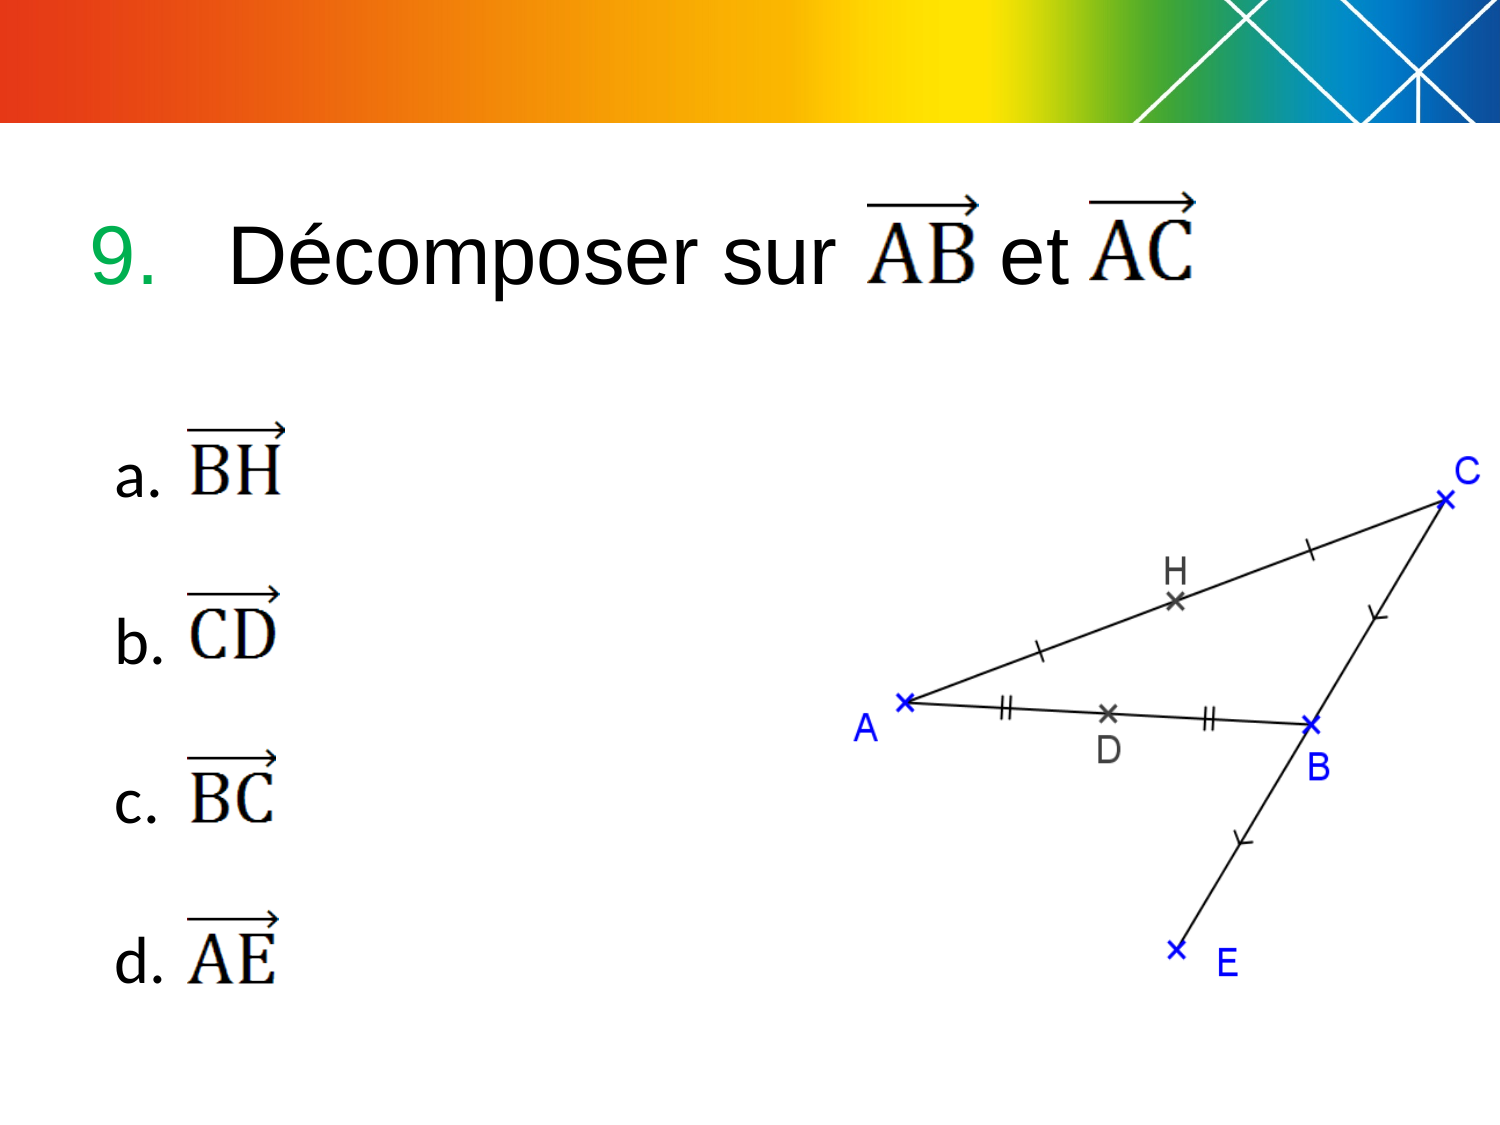

Décomposer sur et
a.
b.
c.
d.